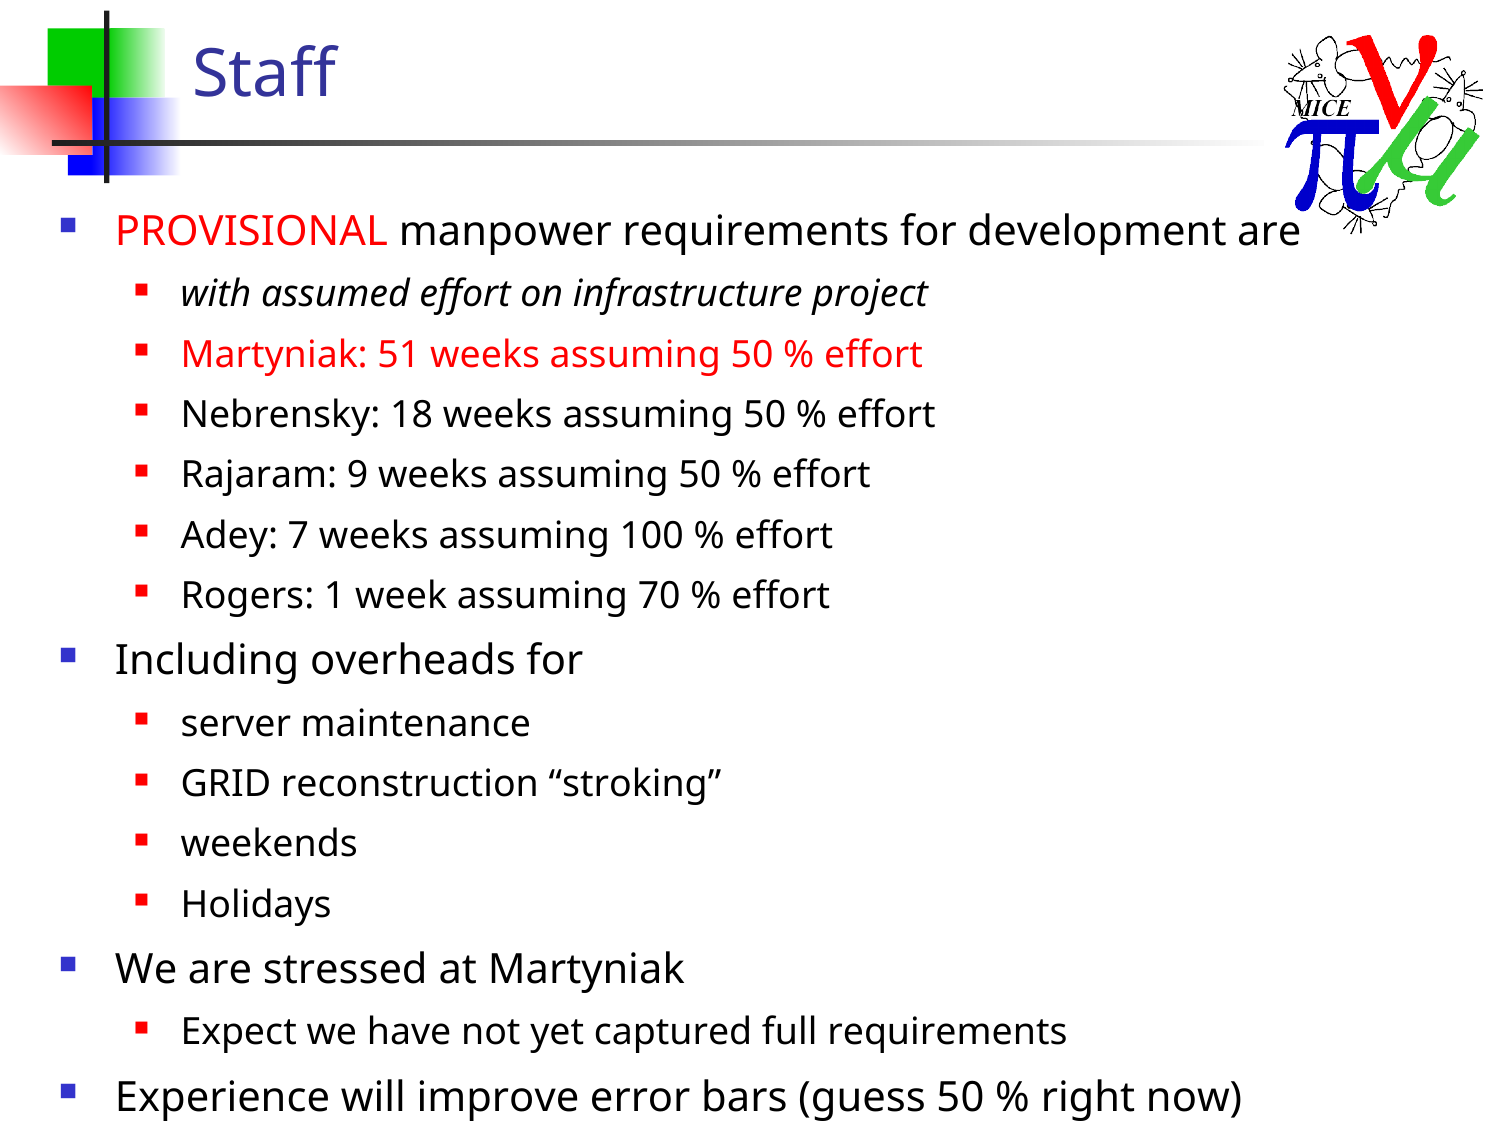

# Staff
PROVISIONAL manpower requirements for development are
with assumed effort on infrastructure project
Martyniak: 51 weeks assuming 50 % effort
Nebrensky: 18 weeks assuming 50 % effort
Rajaram: 9 weeks assuming 50 % effort
Adey: 7 weeks assuming 100 % effort
Rogers: 1 week assuming 70 % effort
Including overheads for
server maintenance
GRID reconstruction “stroking”
weekends
Holidays
We are stressed at Martyniak
Expect we have not yet captured full requirements
Experience will improve error bars (guess 50 % right now)